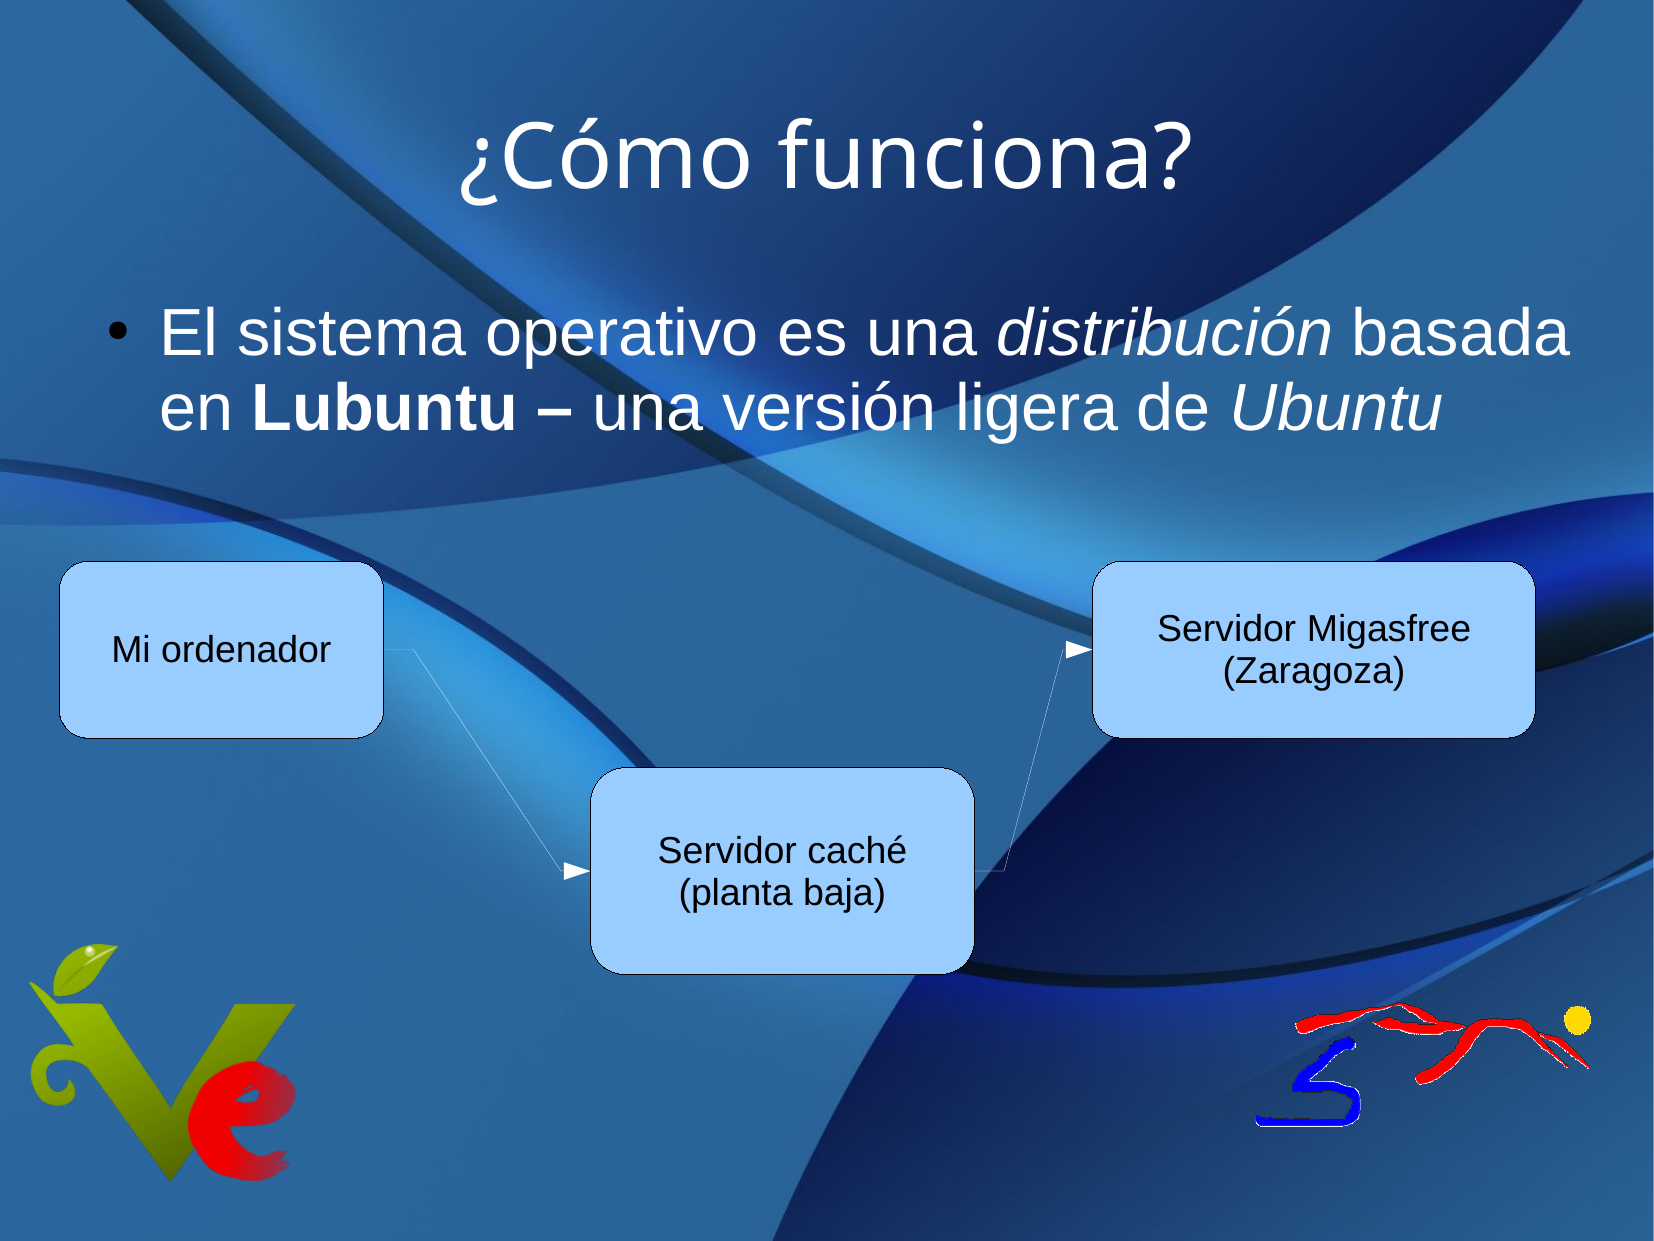

# ¿Cómo funciona?
El sistema operativo es una distribución basada en Lubuntu – una versión ligera de Ubuntu
Mi ordenador
Servidor Migasfree
(Zaragoza)
Servidor caché
(planta baja)